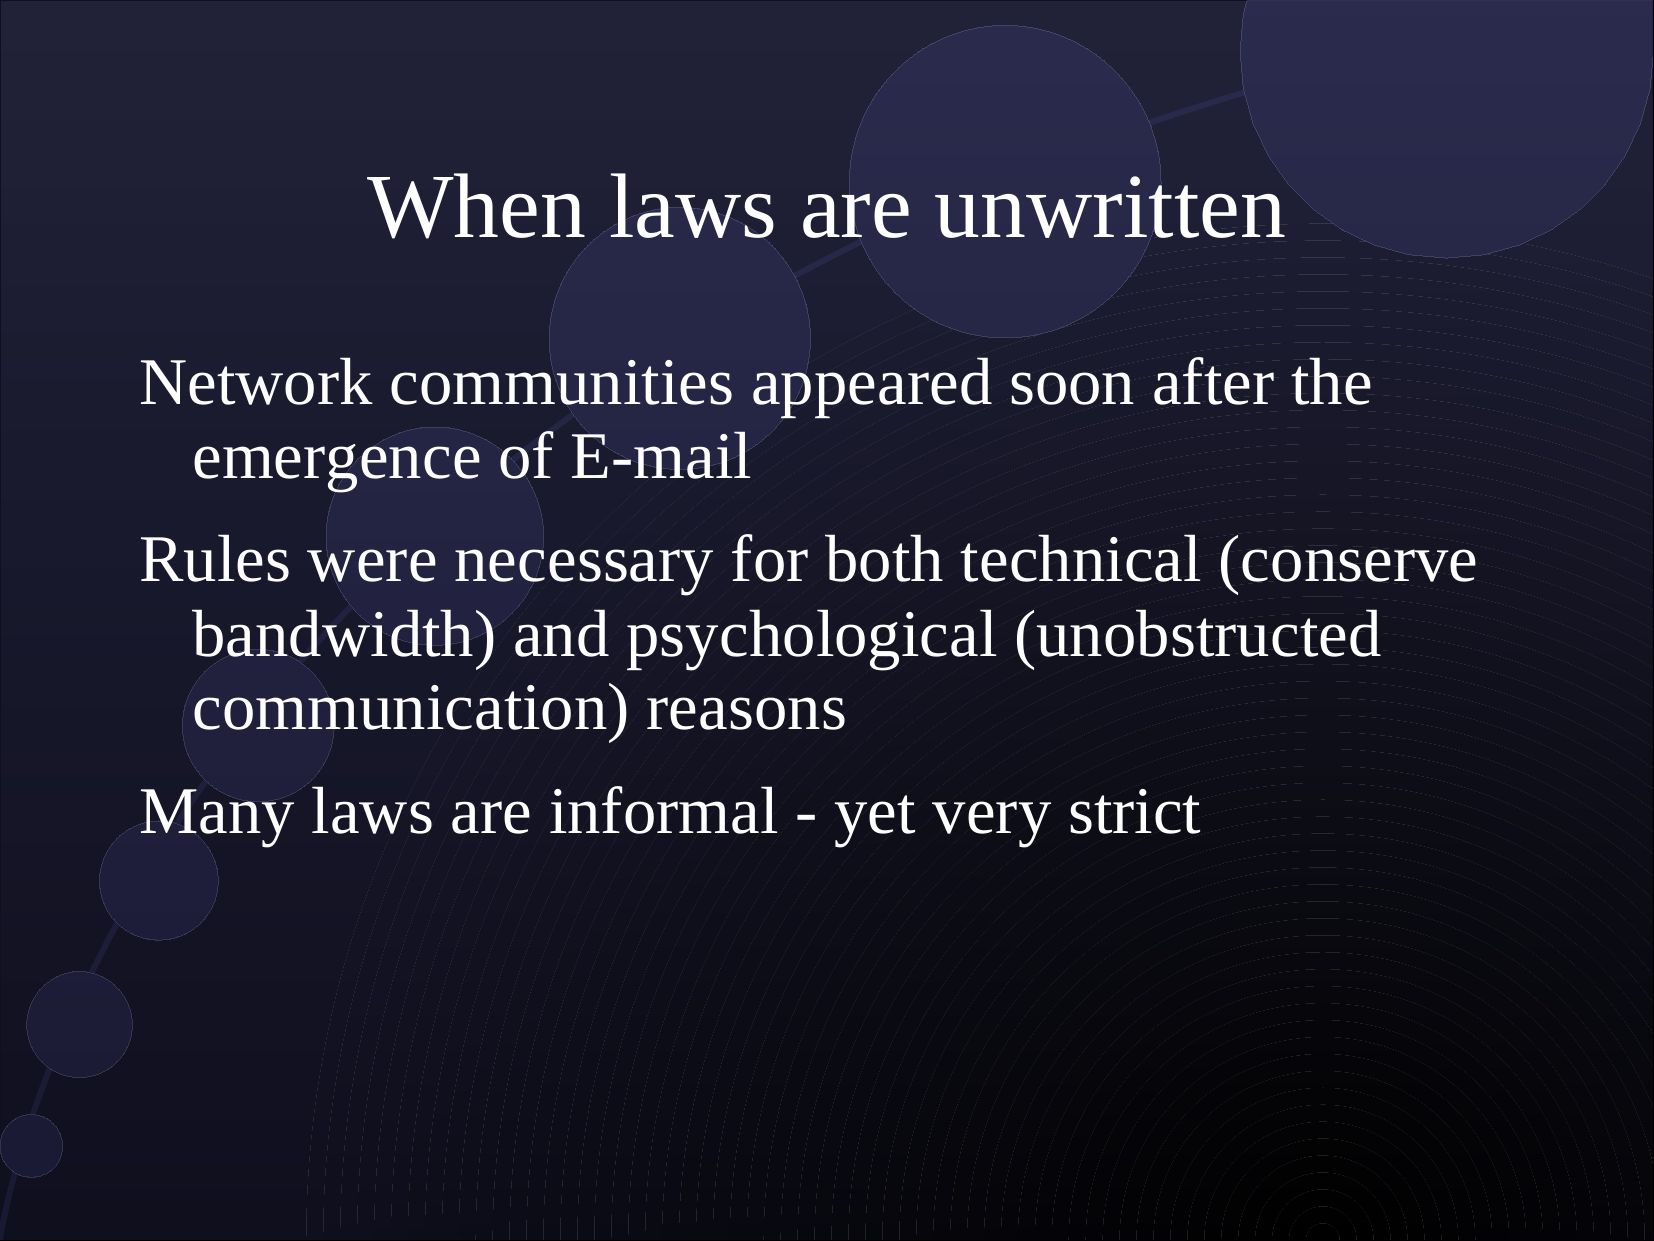

# When laws are unwritten
Network communities appeared soon after the emergence of E-mail
Rules were necessary for both technical (conserve bandwidth) and psychological (unobstructed communication) reasons
Many laws are informal - yet very strict